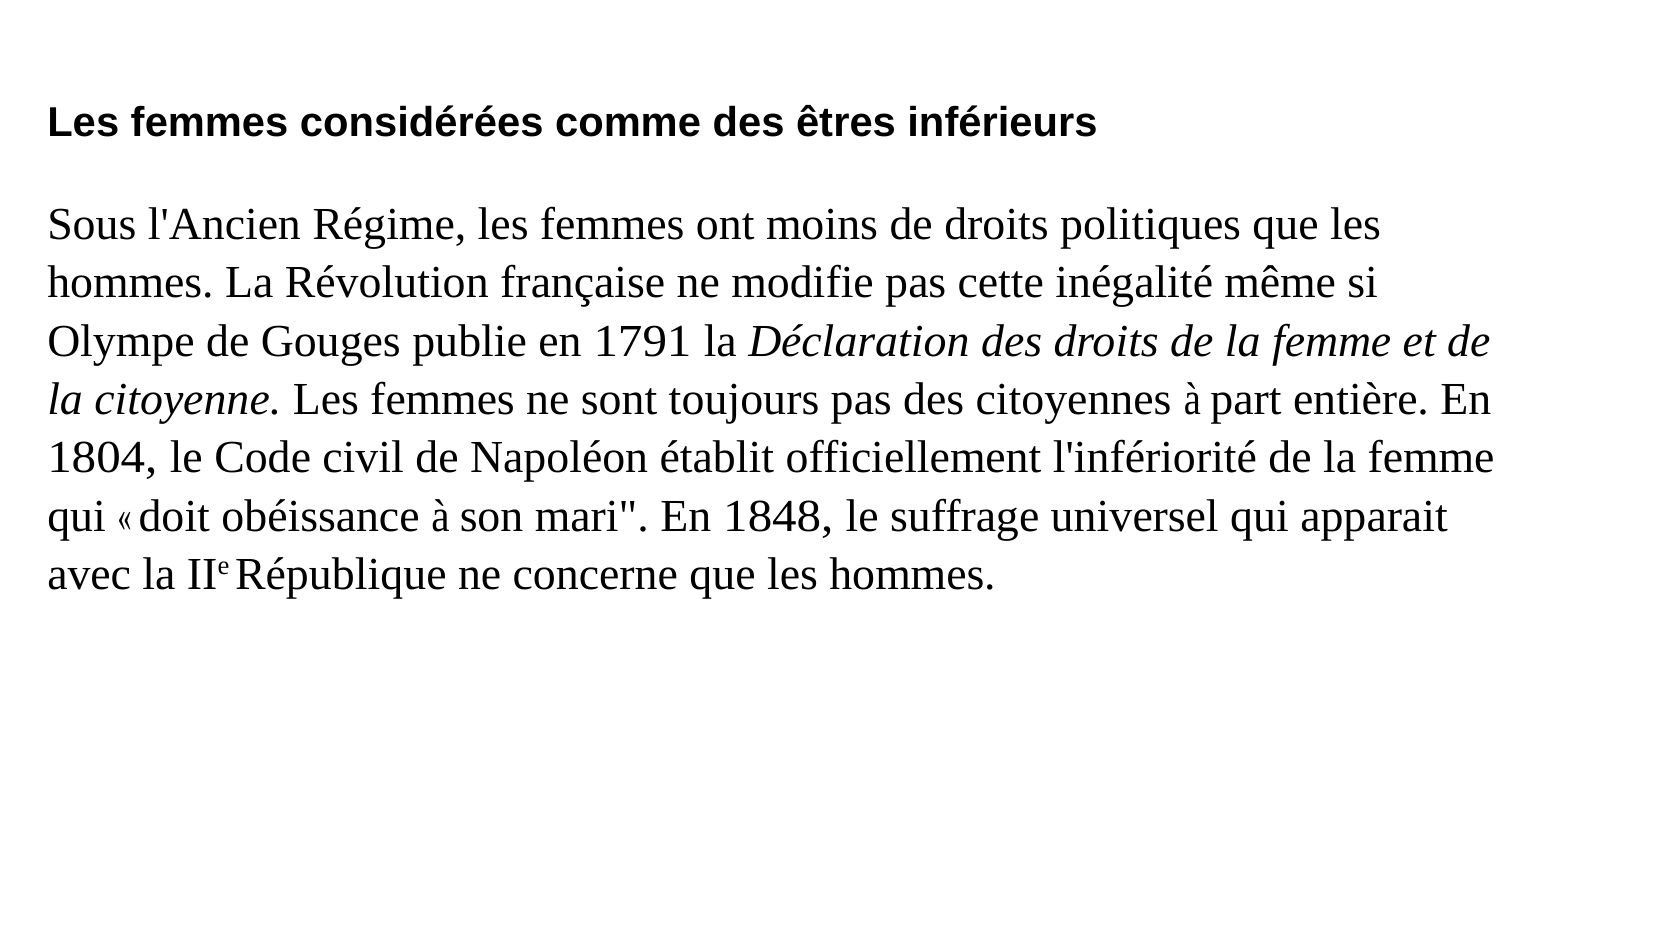

# Les femmes considérées comme des êtres inférieurs
Sous l'Ancien Régime, les femmes ont moins de droits politiques que les hommes. La Révolution française ne modifie pas cette inégalité même si Olympe de Gouges publie en 1791 la Déclaration des droits de la femme et de la citoyenne. Les femmes ne sont toujours pas des citoyennes à part entière. En 1804, le Code civil de Napoléon établit officiellement l'infériorité de la femme qui « doit obéissance à son mari". En 1848, le suffrage universel qui apparait avec la IIe République ne concerne que les hommes.